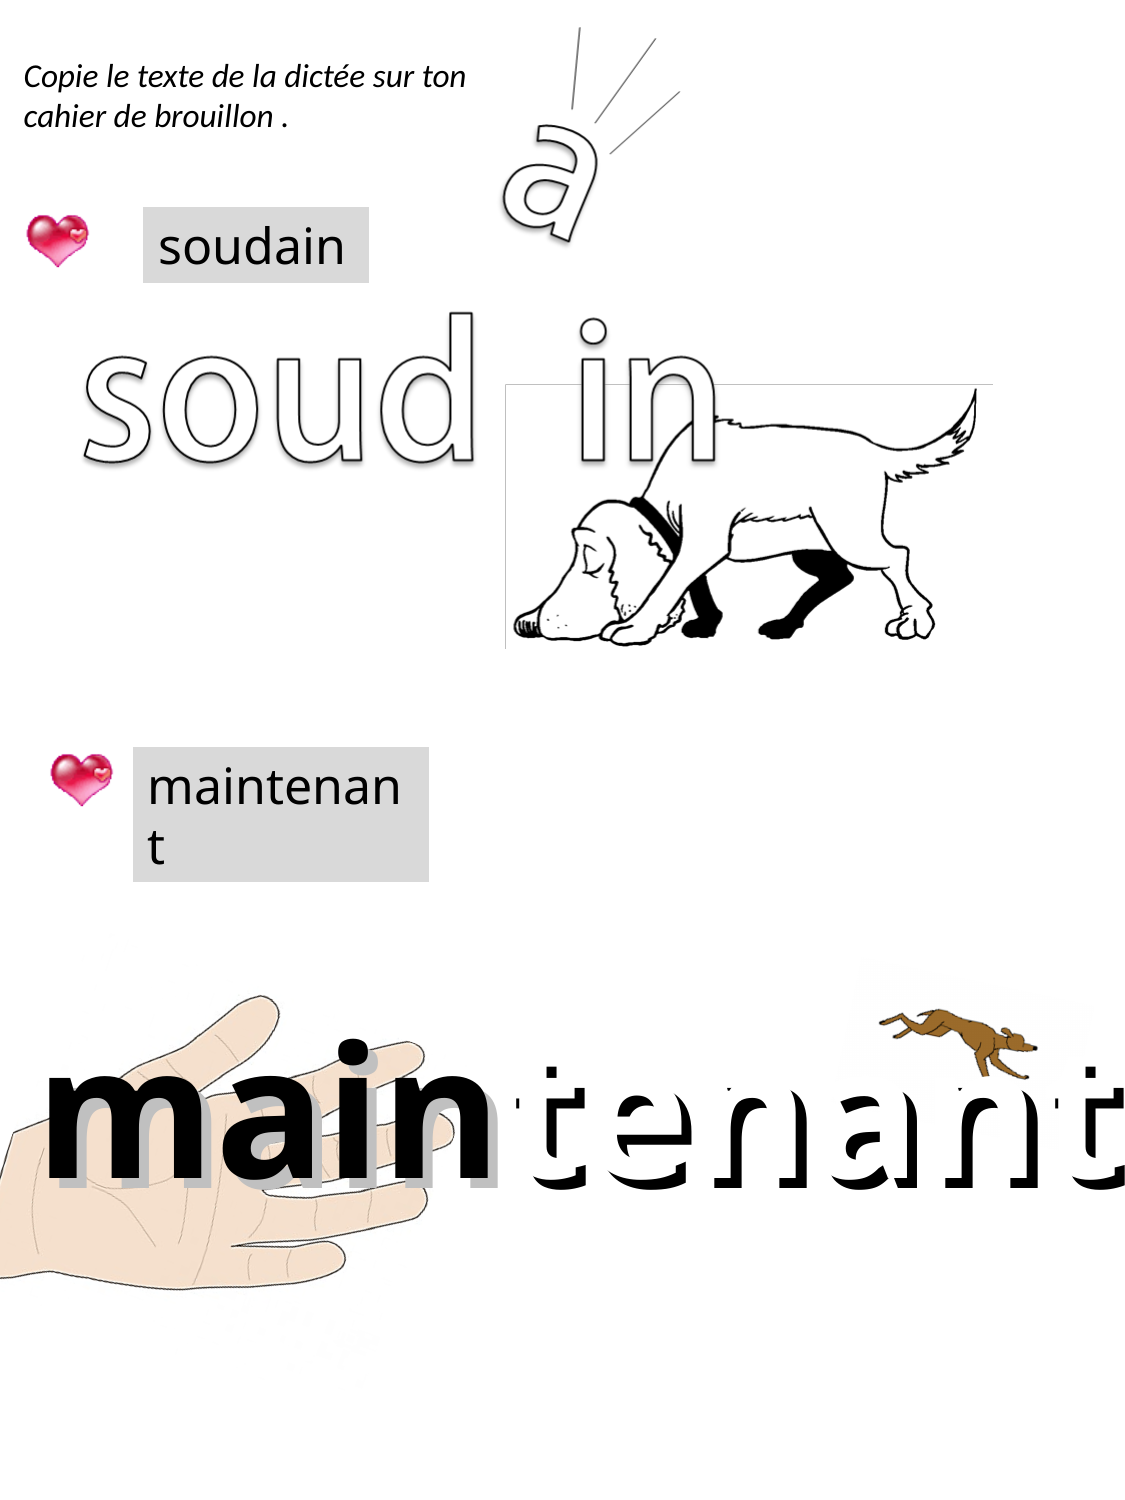

Copie le texte de la dictée sur ton cahier de brouillon .
soudain
maintenant
maintenant